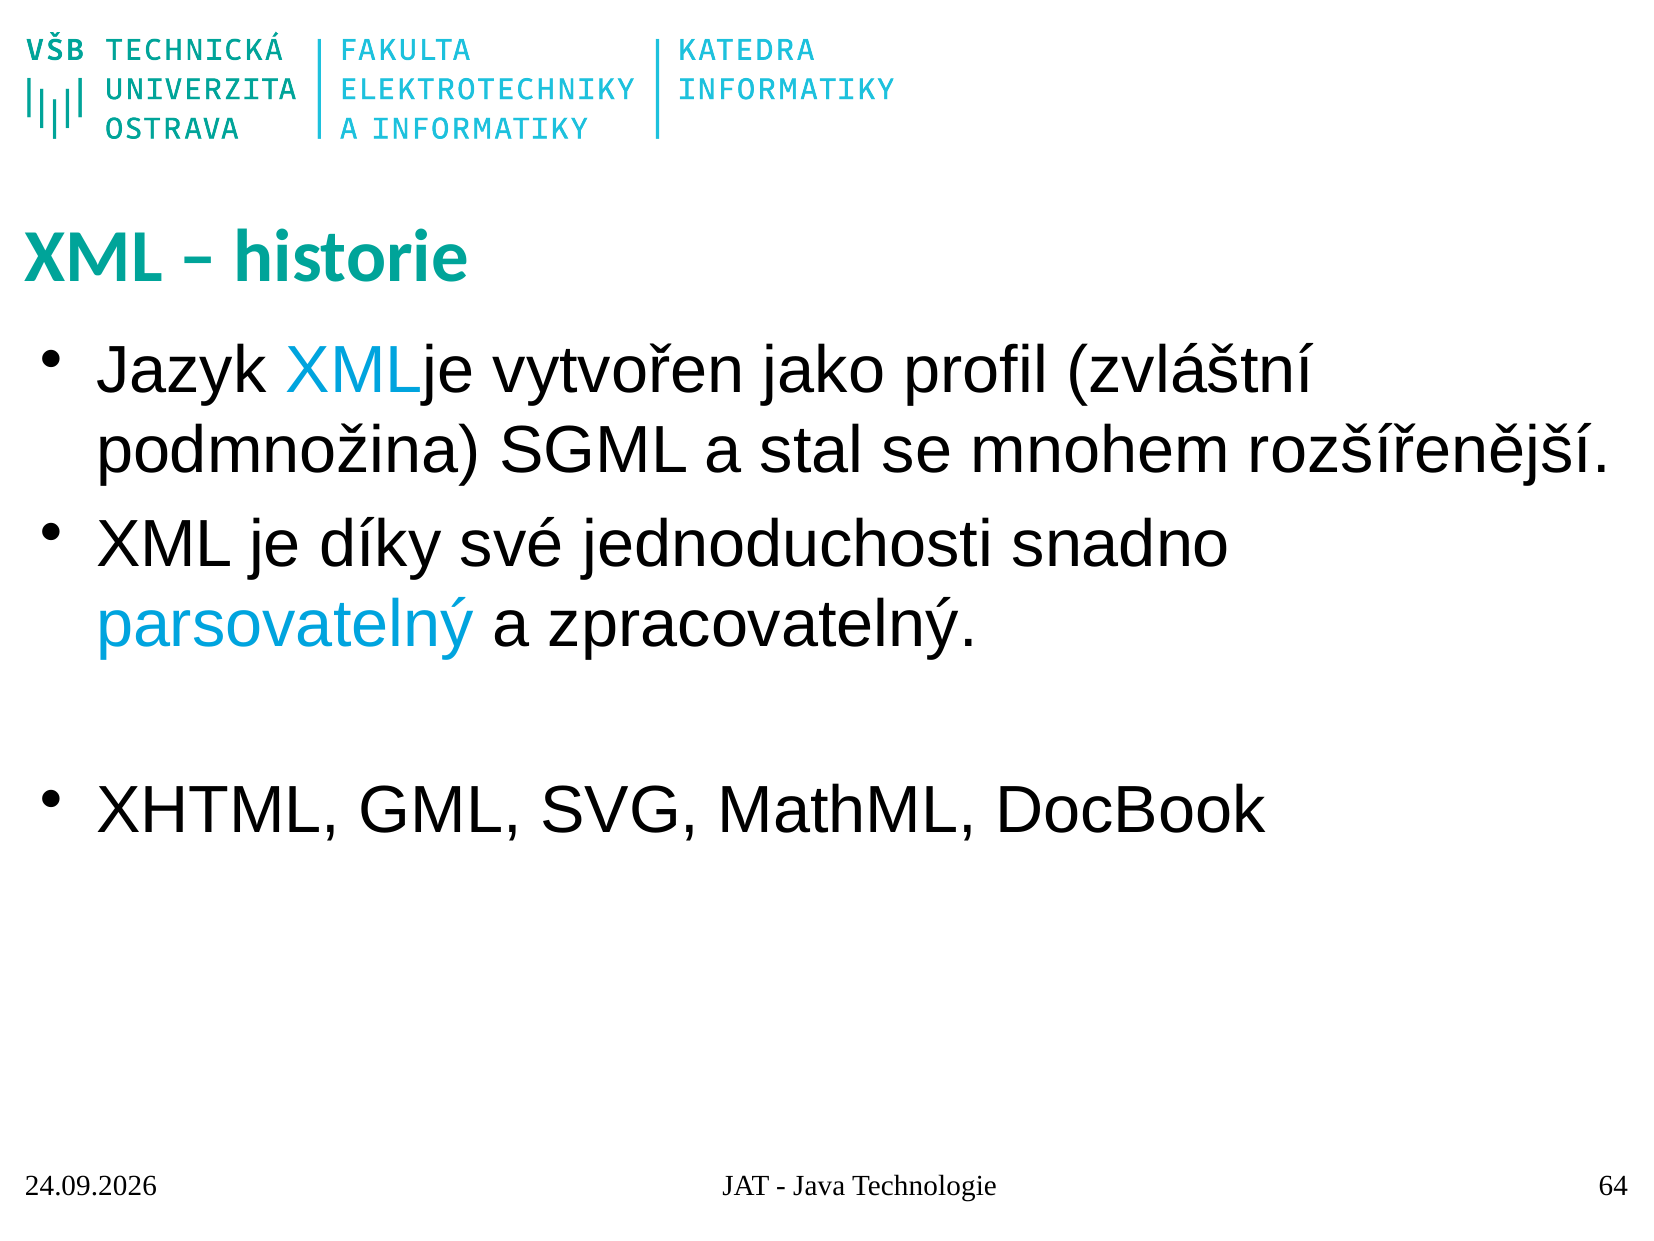

XML – historie
# Jazyk XMLje vytvořen jako profil (zvláštní podmnožina) SGML a stal se mnohem rozšířenější.
XML je díky své jednoduchosti snadno parsovatelný a zpracovatelný.
XHTML, GML, SVG, MathML, DocBook
JAT - Java Technologie
64